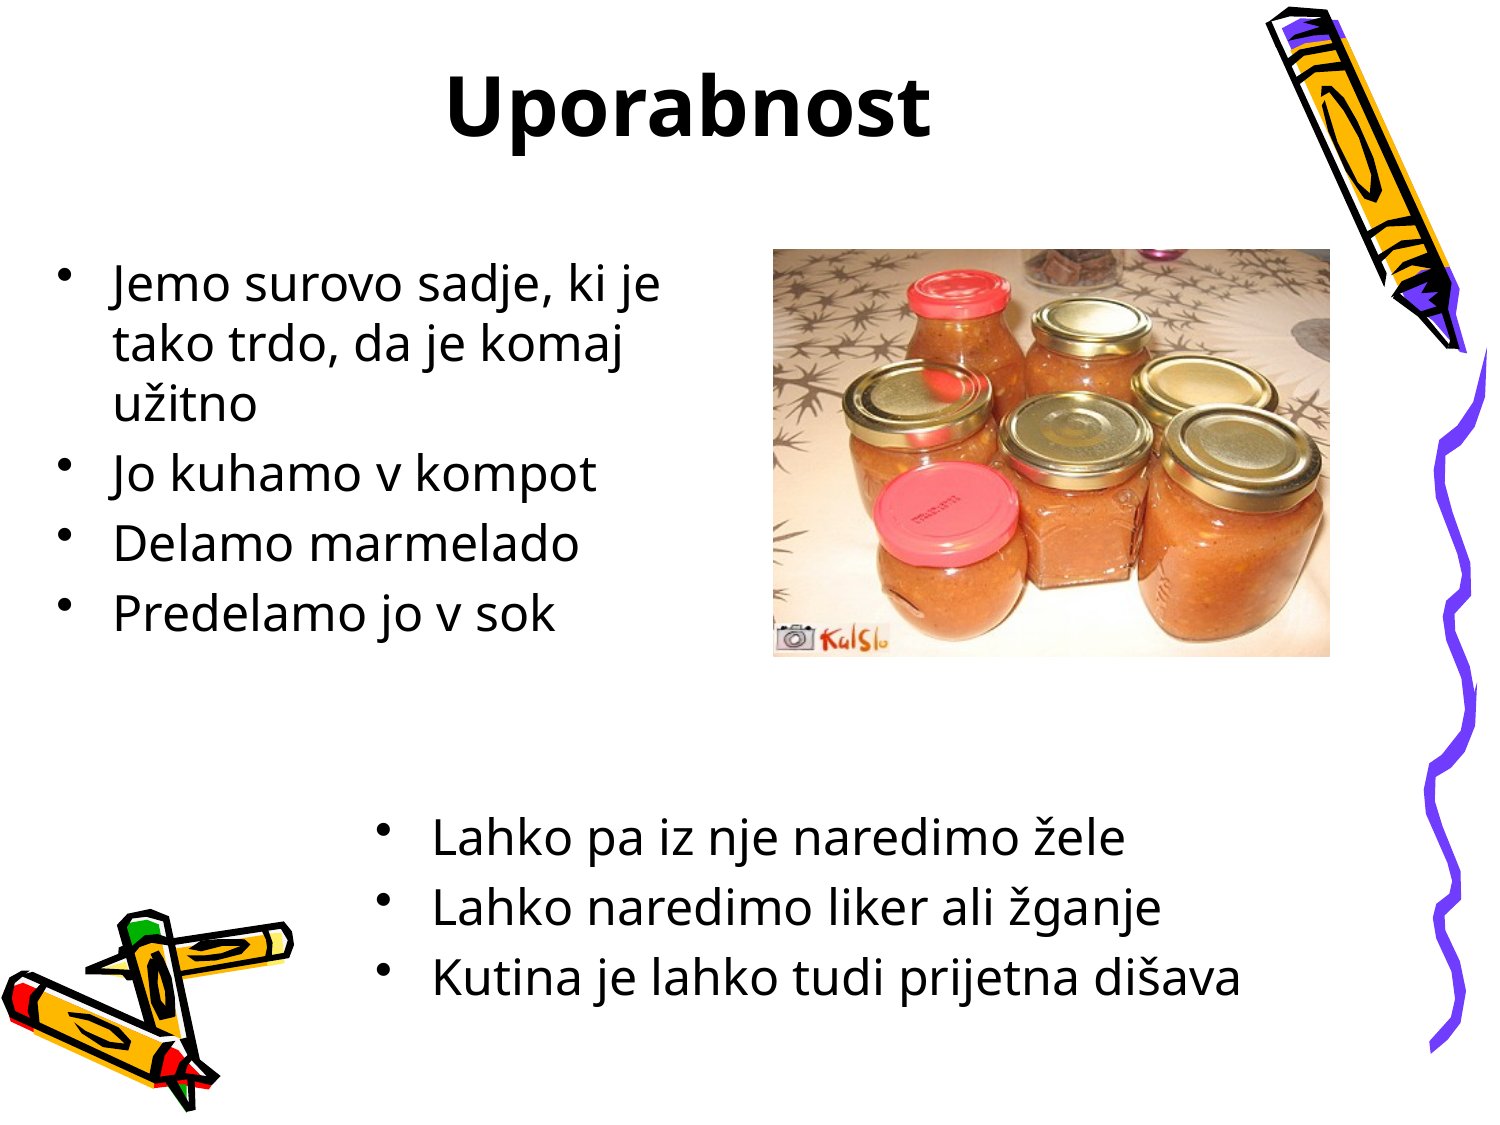

# Uporabnost
Jemo surovo sadje, ki je tako trdo, da je komaj užitno
Jo kuhamo v kompot
Delamo marmelado
Predelamo jo v sok
Lahko pa iz nje naredimo žele
Lahko naredimo liker ali žganje
Kutina je lahko tudi prijetna dišava